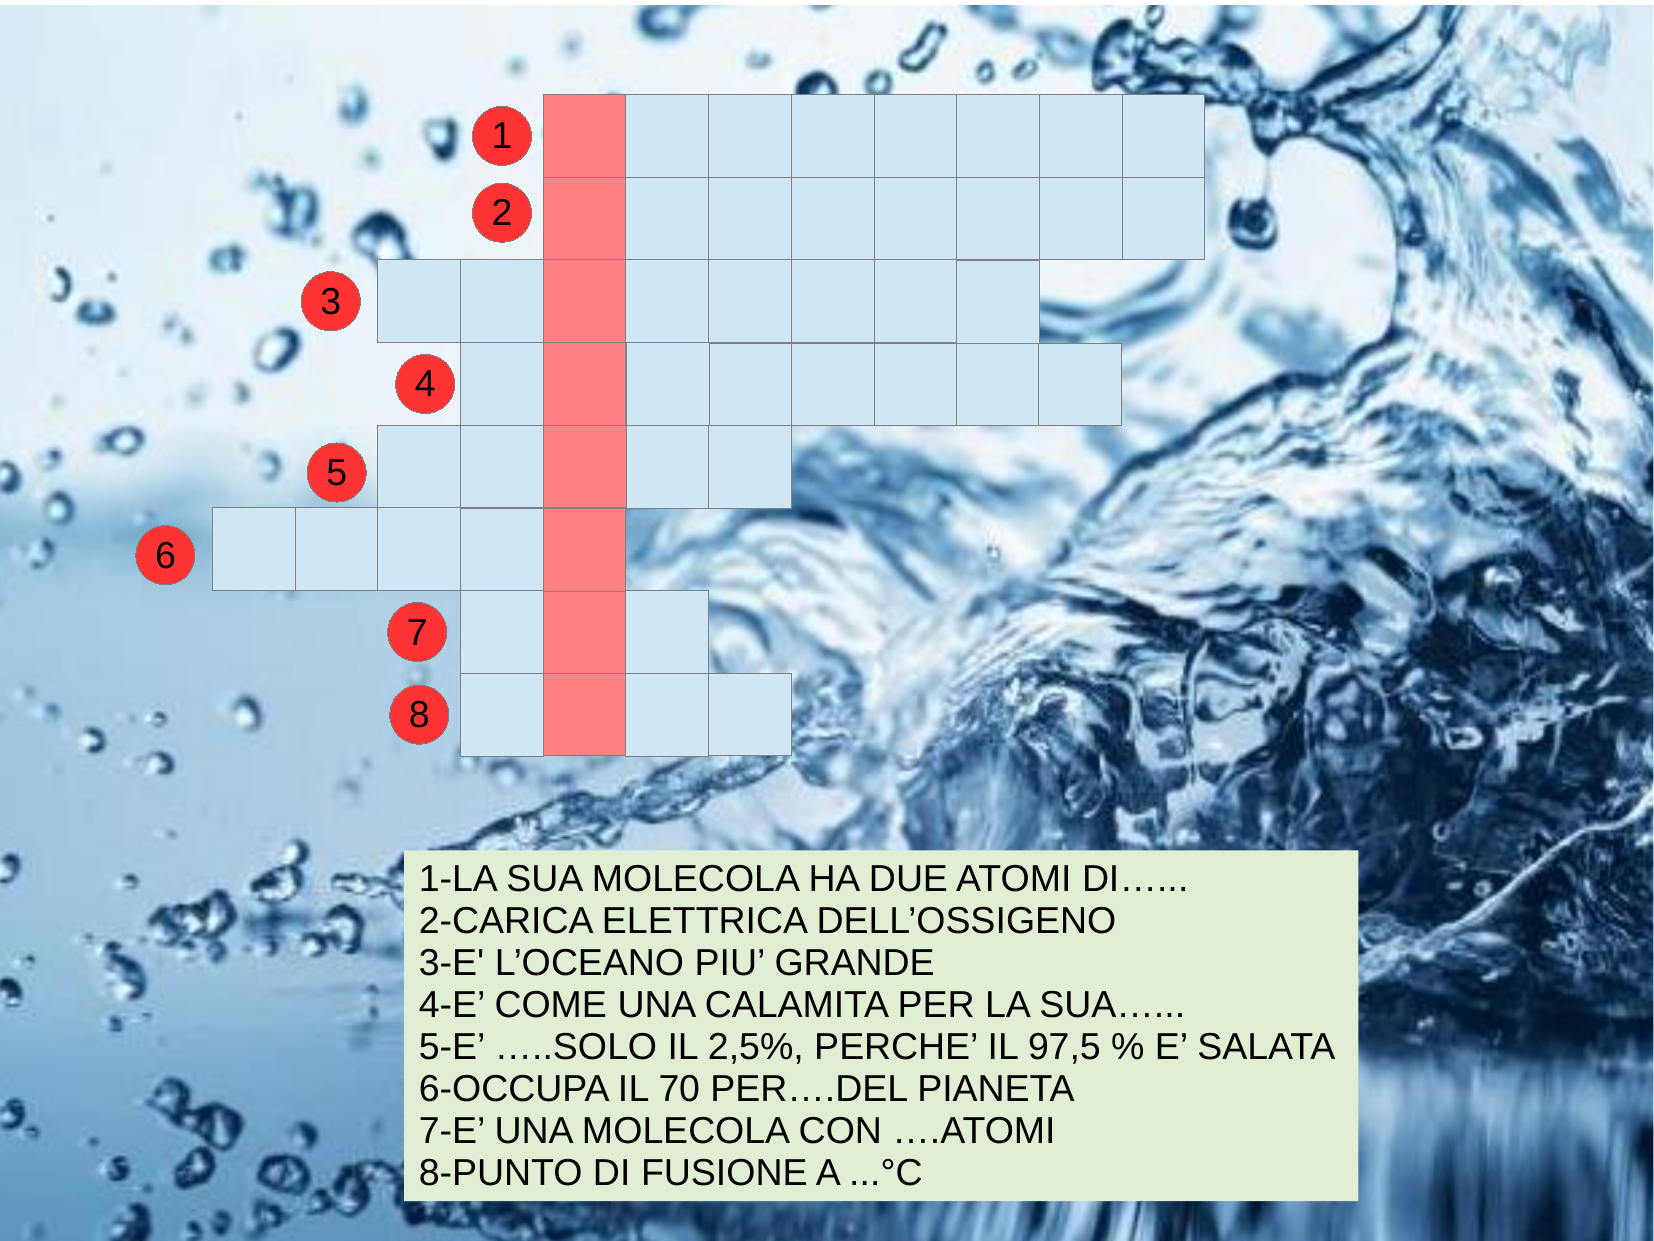

1
2
3
4
5
6
7
8
1-LA SUA MOLECOLA HA DUE ATOMI DI…...
2-CARICA ELETTRICA DELL’OSSIGENO
3-E' L’OCEANO PIU’ GRANDE
4-E’ COME UNA CALAMITA PER LA SUA…...
5-E’ …..SOLO IL 2,5%, PERCHE’ IL 97,5 % E’ SALATA
6-OCCUPA IL 70 PER….DEL PIANETA
7-E’ UNA MOLECOLA CON ….ATOMI
8-PUNTO DI FUSIONE A ...°C